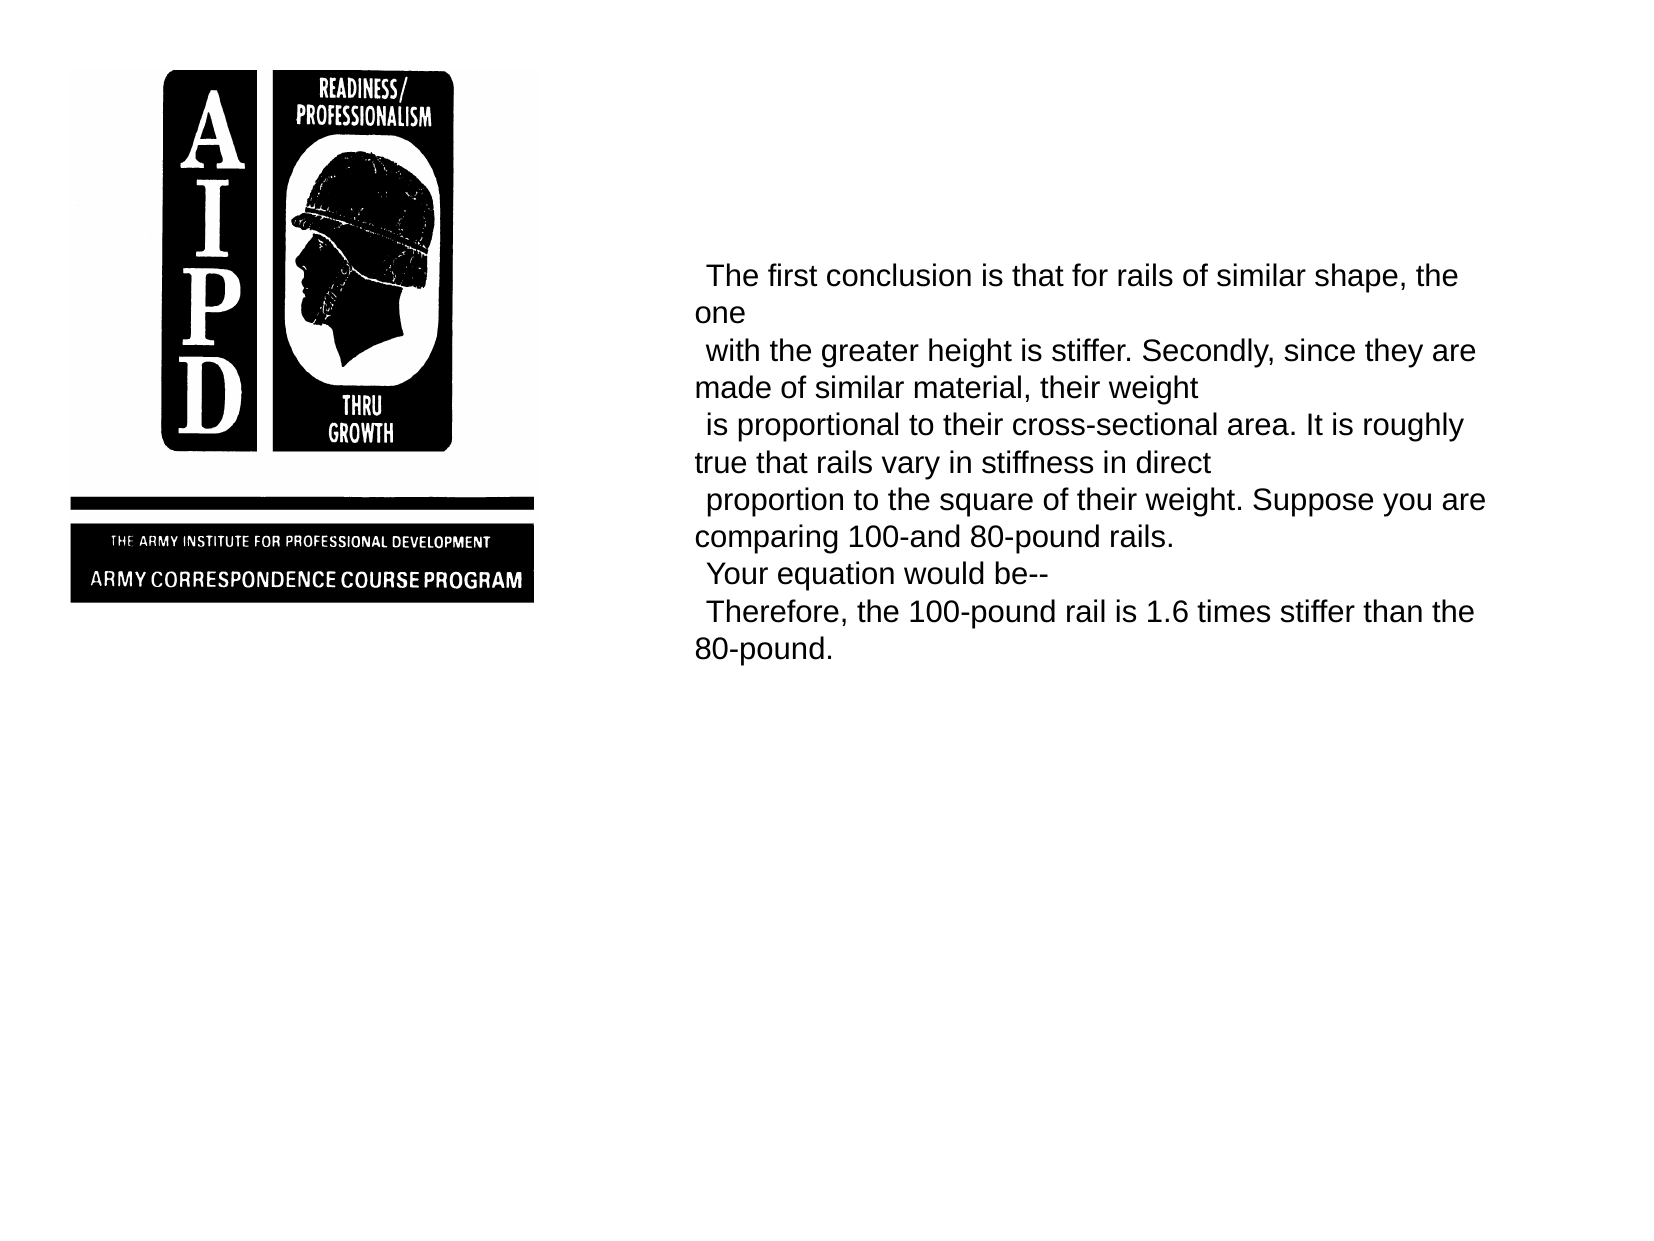

The first conclusion is that for rails of similar shape, the one
with the greater height is stiffer. Secondly, since they are made of similar material, their weight
is proportional to their cross-sectional area. It is roughly true that rails vary in stiffness in direct
proportion to the square of their weight. Suppose you are comparing 100-and 80-pound rails.
Your equation would be--
Therefore, the 100-pound rail is 1.6 times stiffer than the 80-pound.